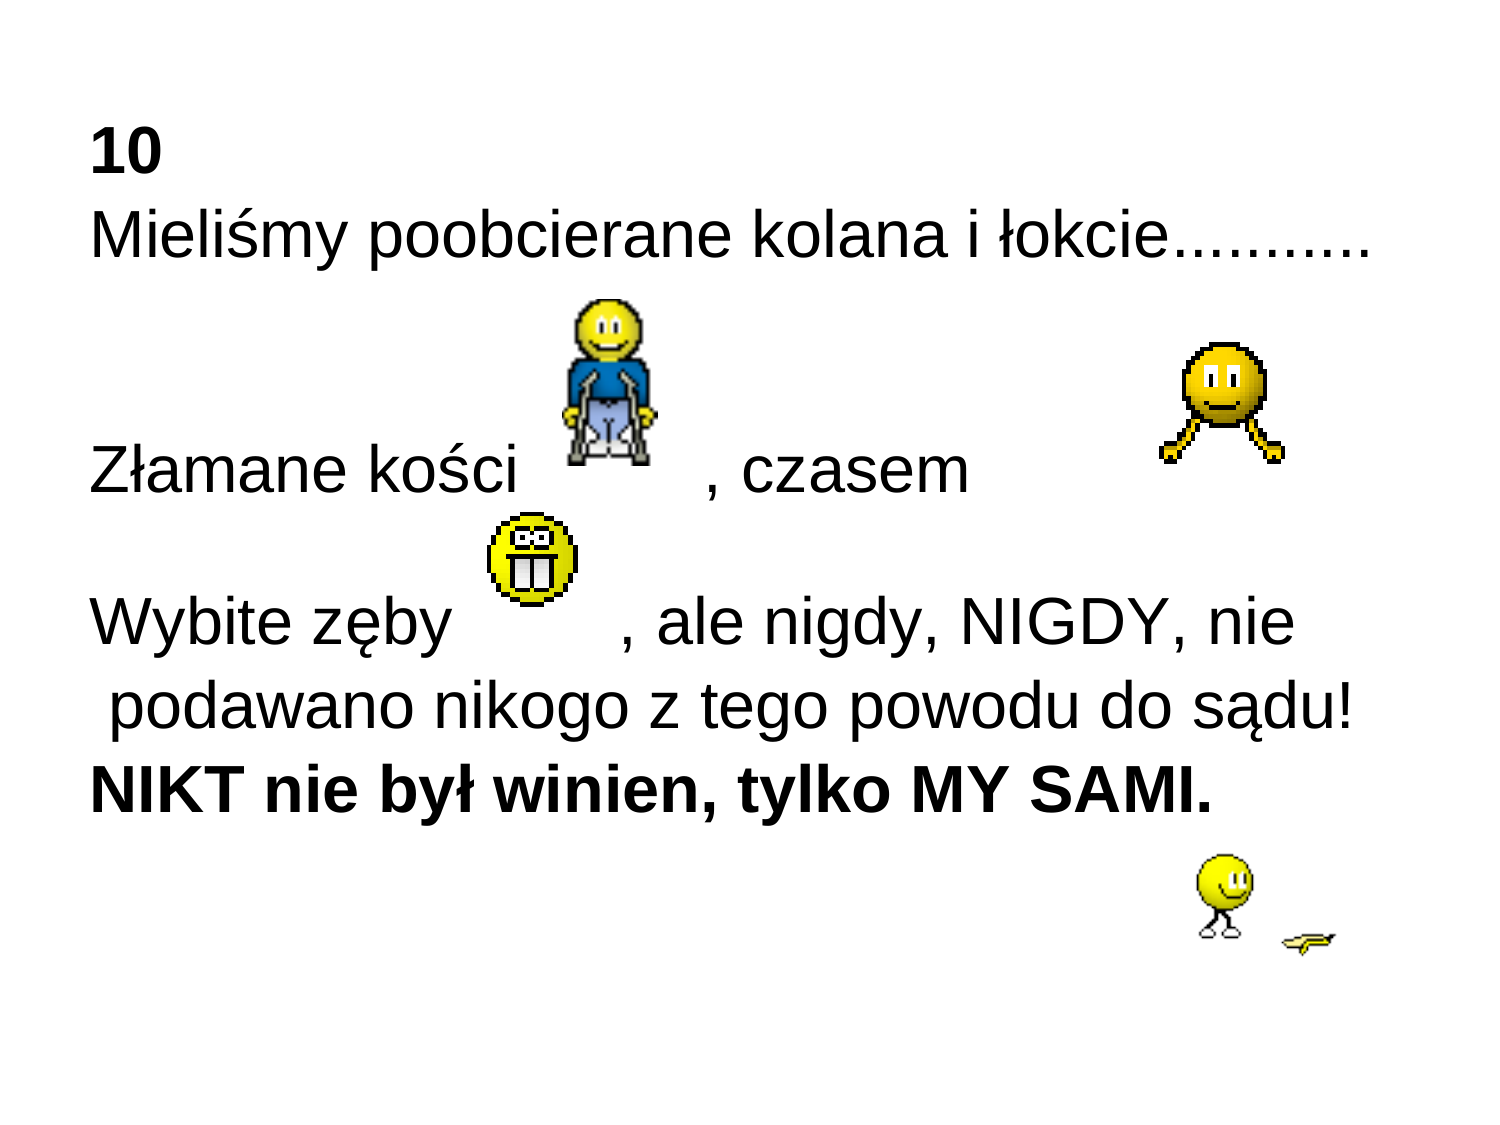

# 10
Mieliśmy poobcierane kolana i łokcie...........
Złamane kości , czasem
Wybite zęby , ale nigdy, NIGDY, nie
 podawano nikogo z tego powodu do sądu!
NIKT nie był winien, tylko MY SAMI.